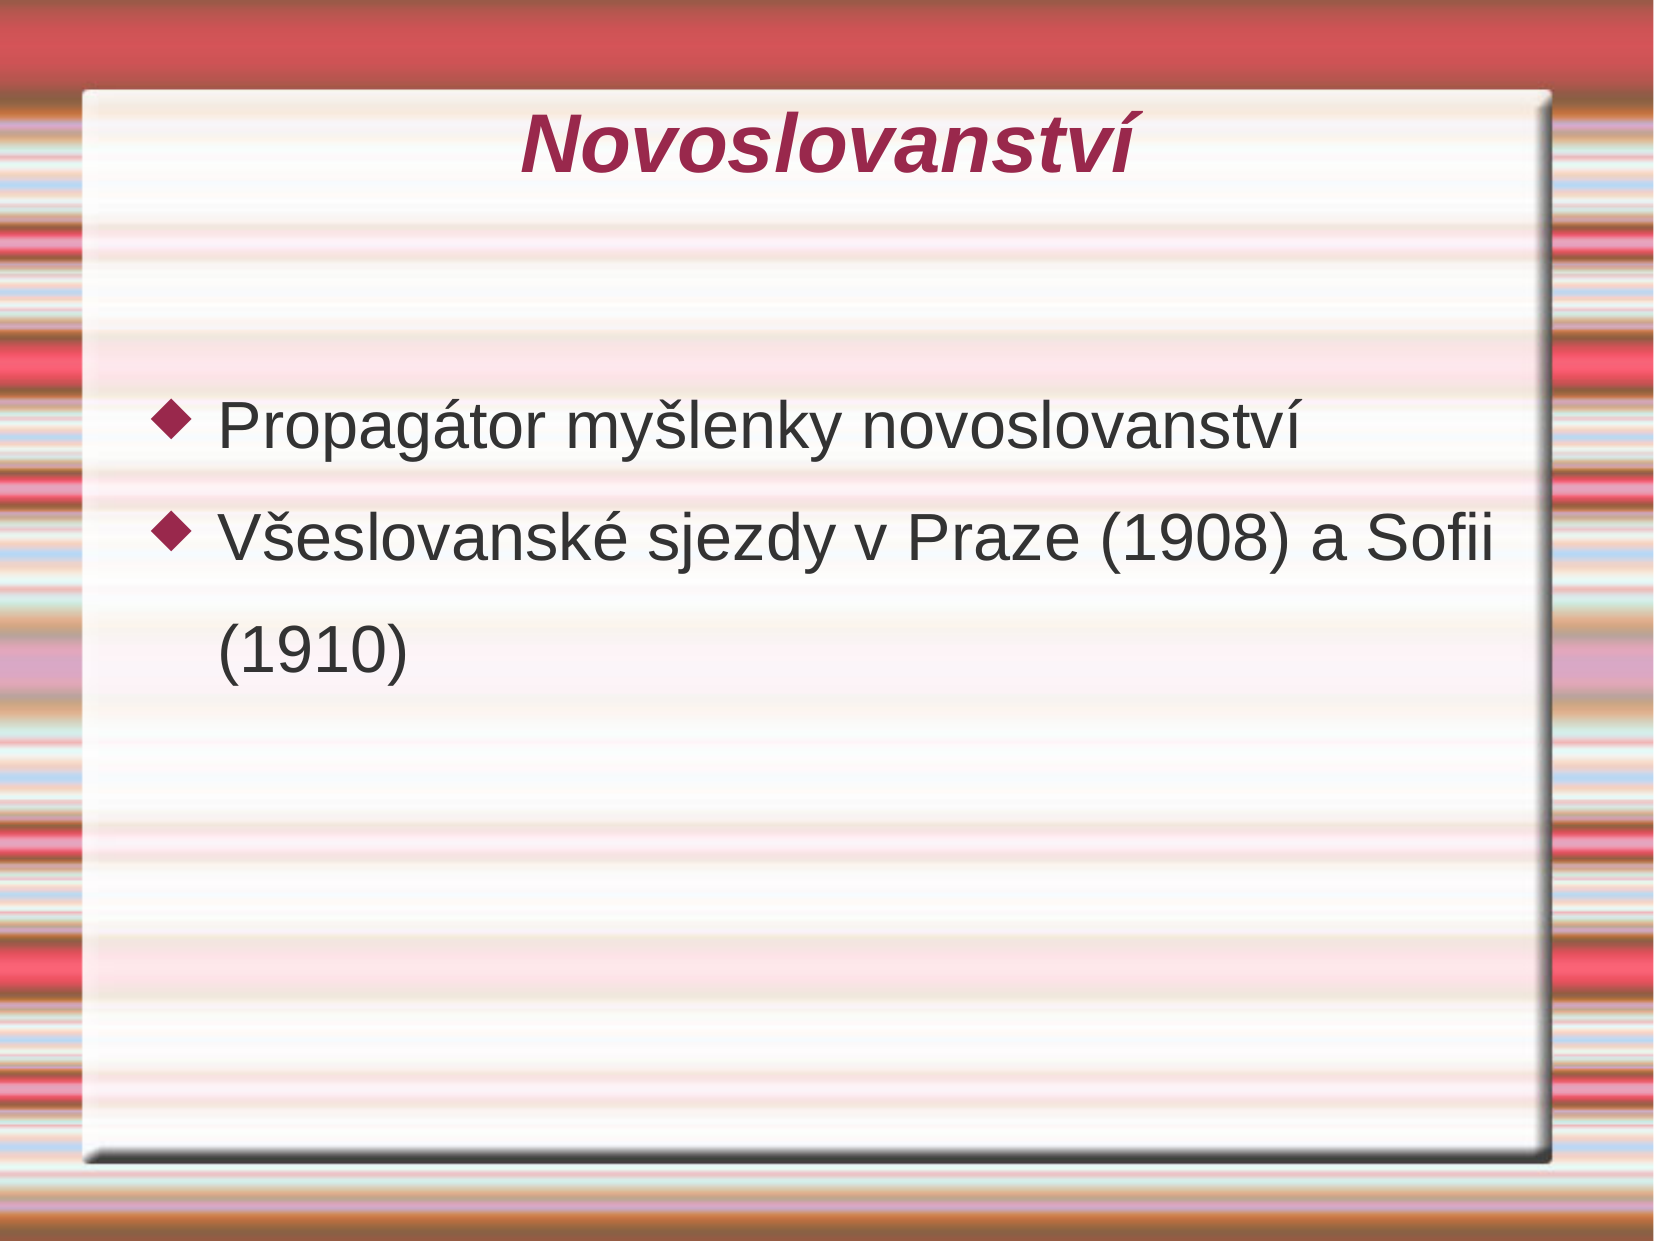

# Novoslovanství
Propagátor myšlenky novoslovanství
Všeslovanské sjezdy v Praze (1908) a Sofii (1910)